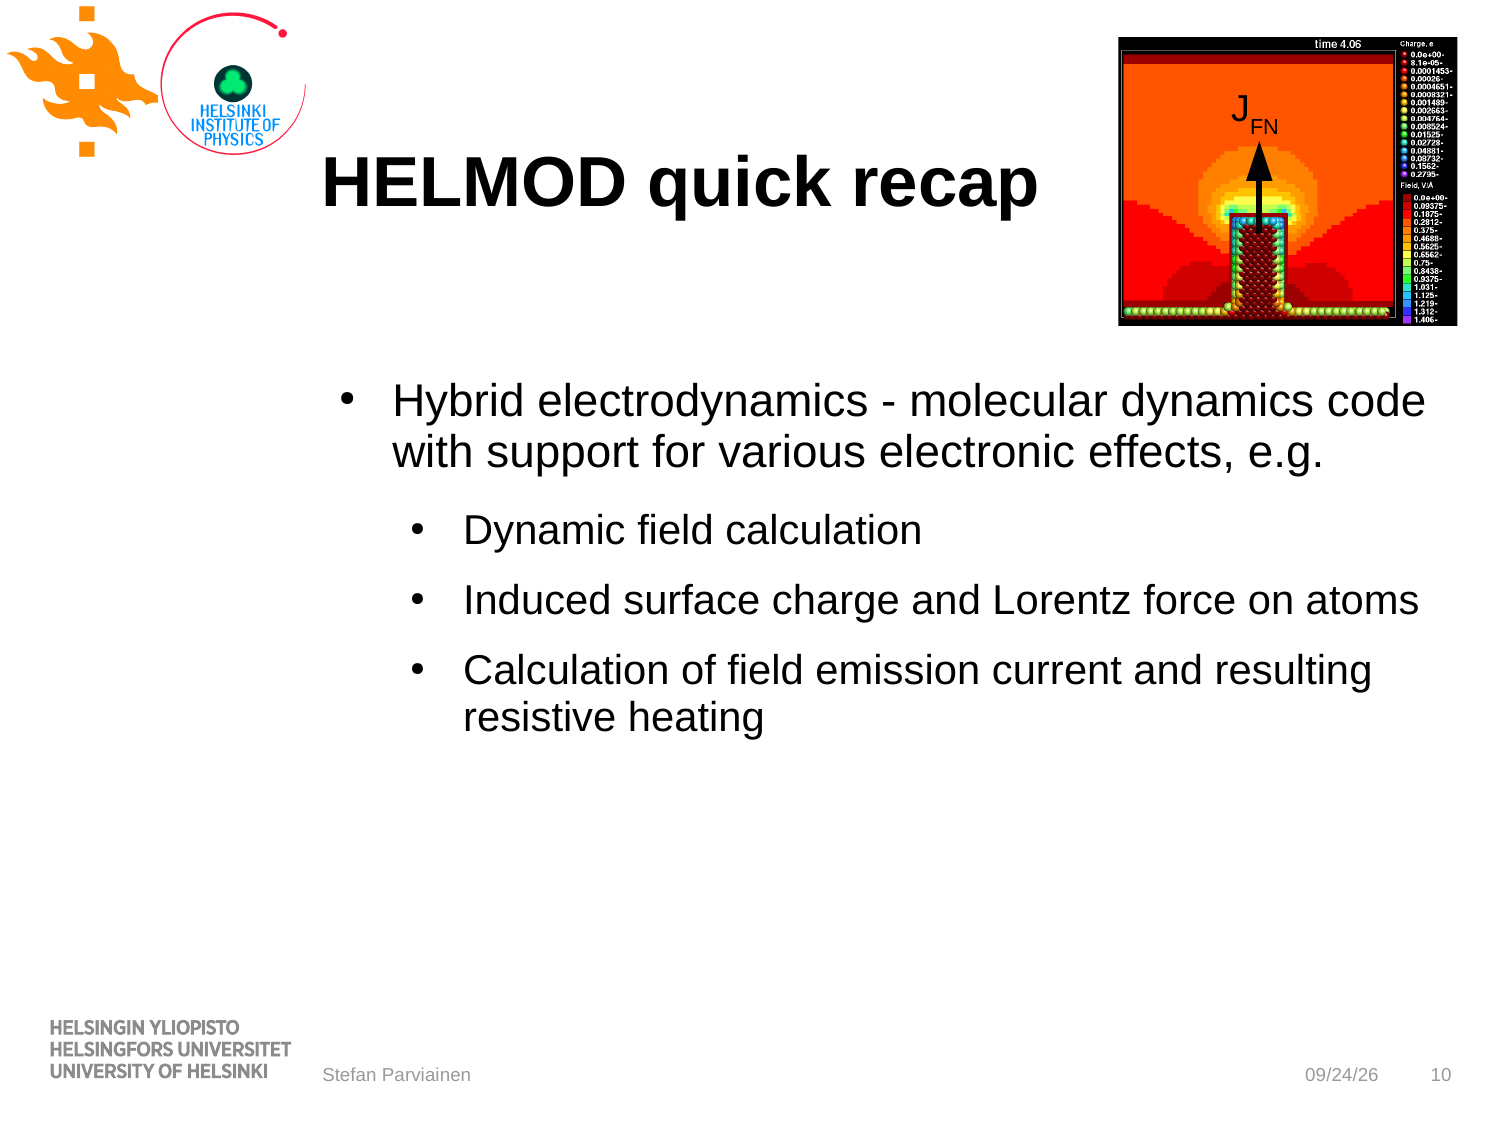

JFN
# HELMOD quick recap
Hybrid electrodynamics - molecular dynamics code with support for various electronic effects, e.g.
Dynamic field calculation
Induced surface charge and Lorentz force on atoms
Calculation of field emission current and resulting resistive heating
Stefan Parviainen
10